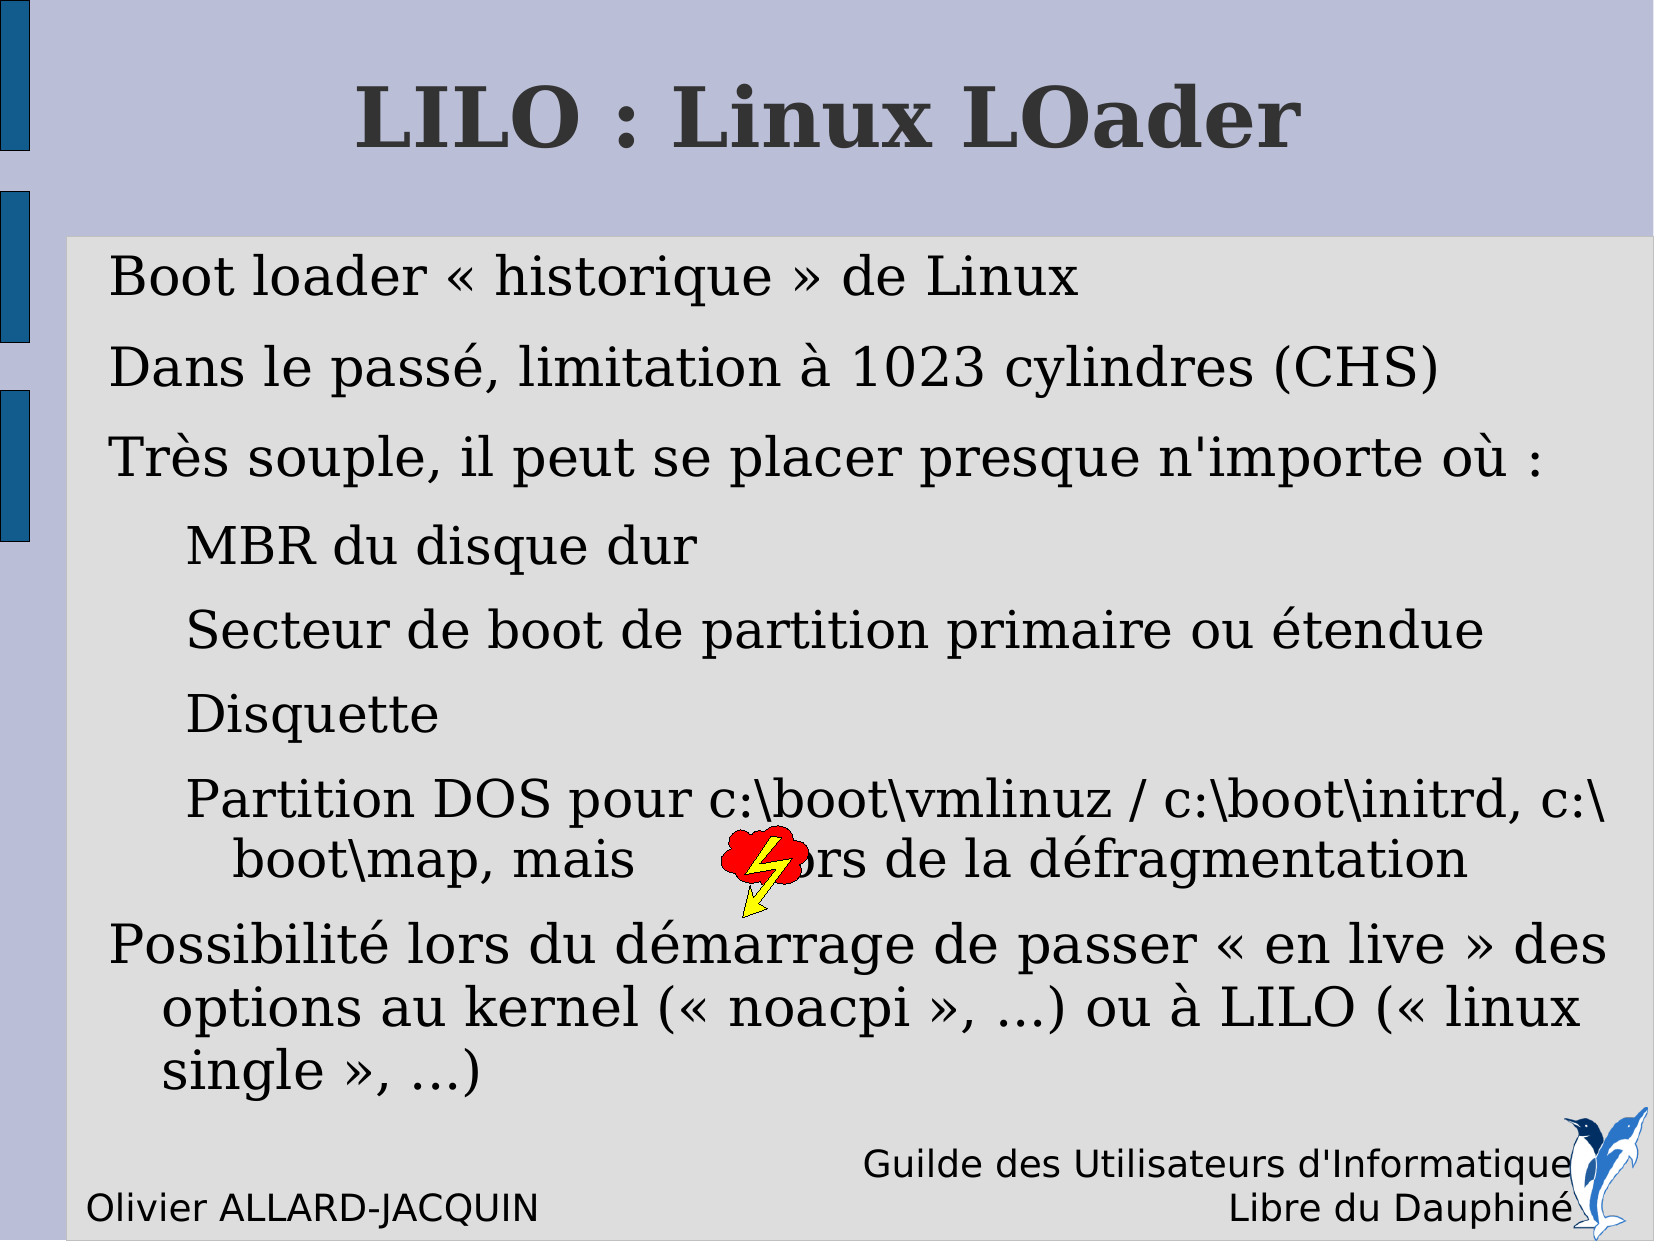

# LILO : Linux LOader
Boot loader « historique » de Linux
Dans le passé, limitation à 1023 cylindres (CHS)
Très souple, il peut se placer presque n'importe où :
MBR du disque dur
Secteur de boot de partition primaire ou étendue
Disquette
Partition DOS pour c:\boot\vmlinuz / c:\boot\initrd, c:\boot\map, mais lors de la défragmentation
Possibilité lors du démarrage de passer « en live » des options au kernel (« noacpi », ...) ou à LILO (« linux single », ...)